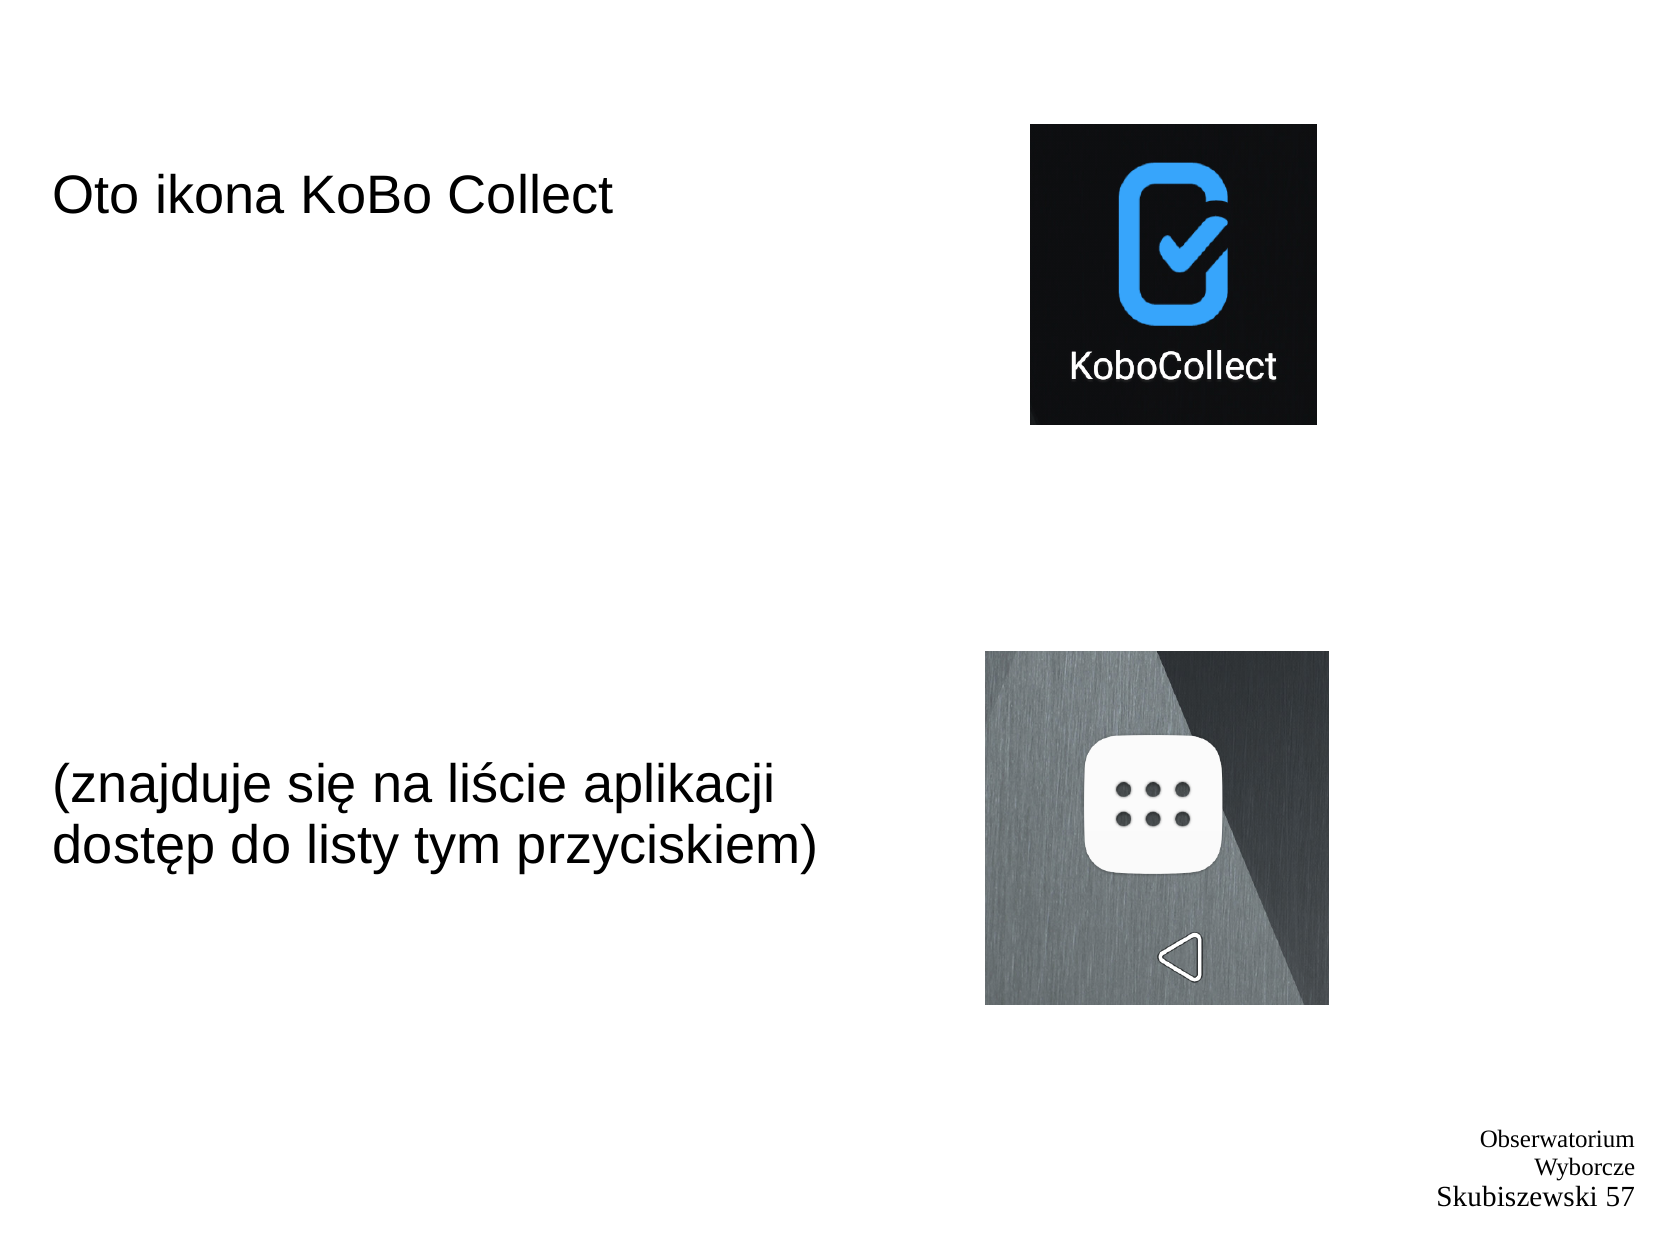

# Oto ikona KoBo Collect
(znajduje się na liście aplikacji dostęp do listy tym przyciskiem)
57